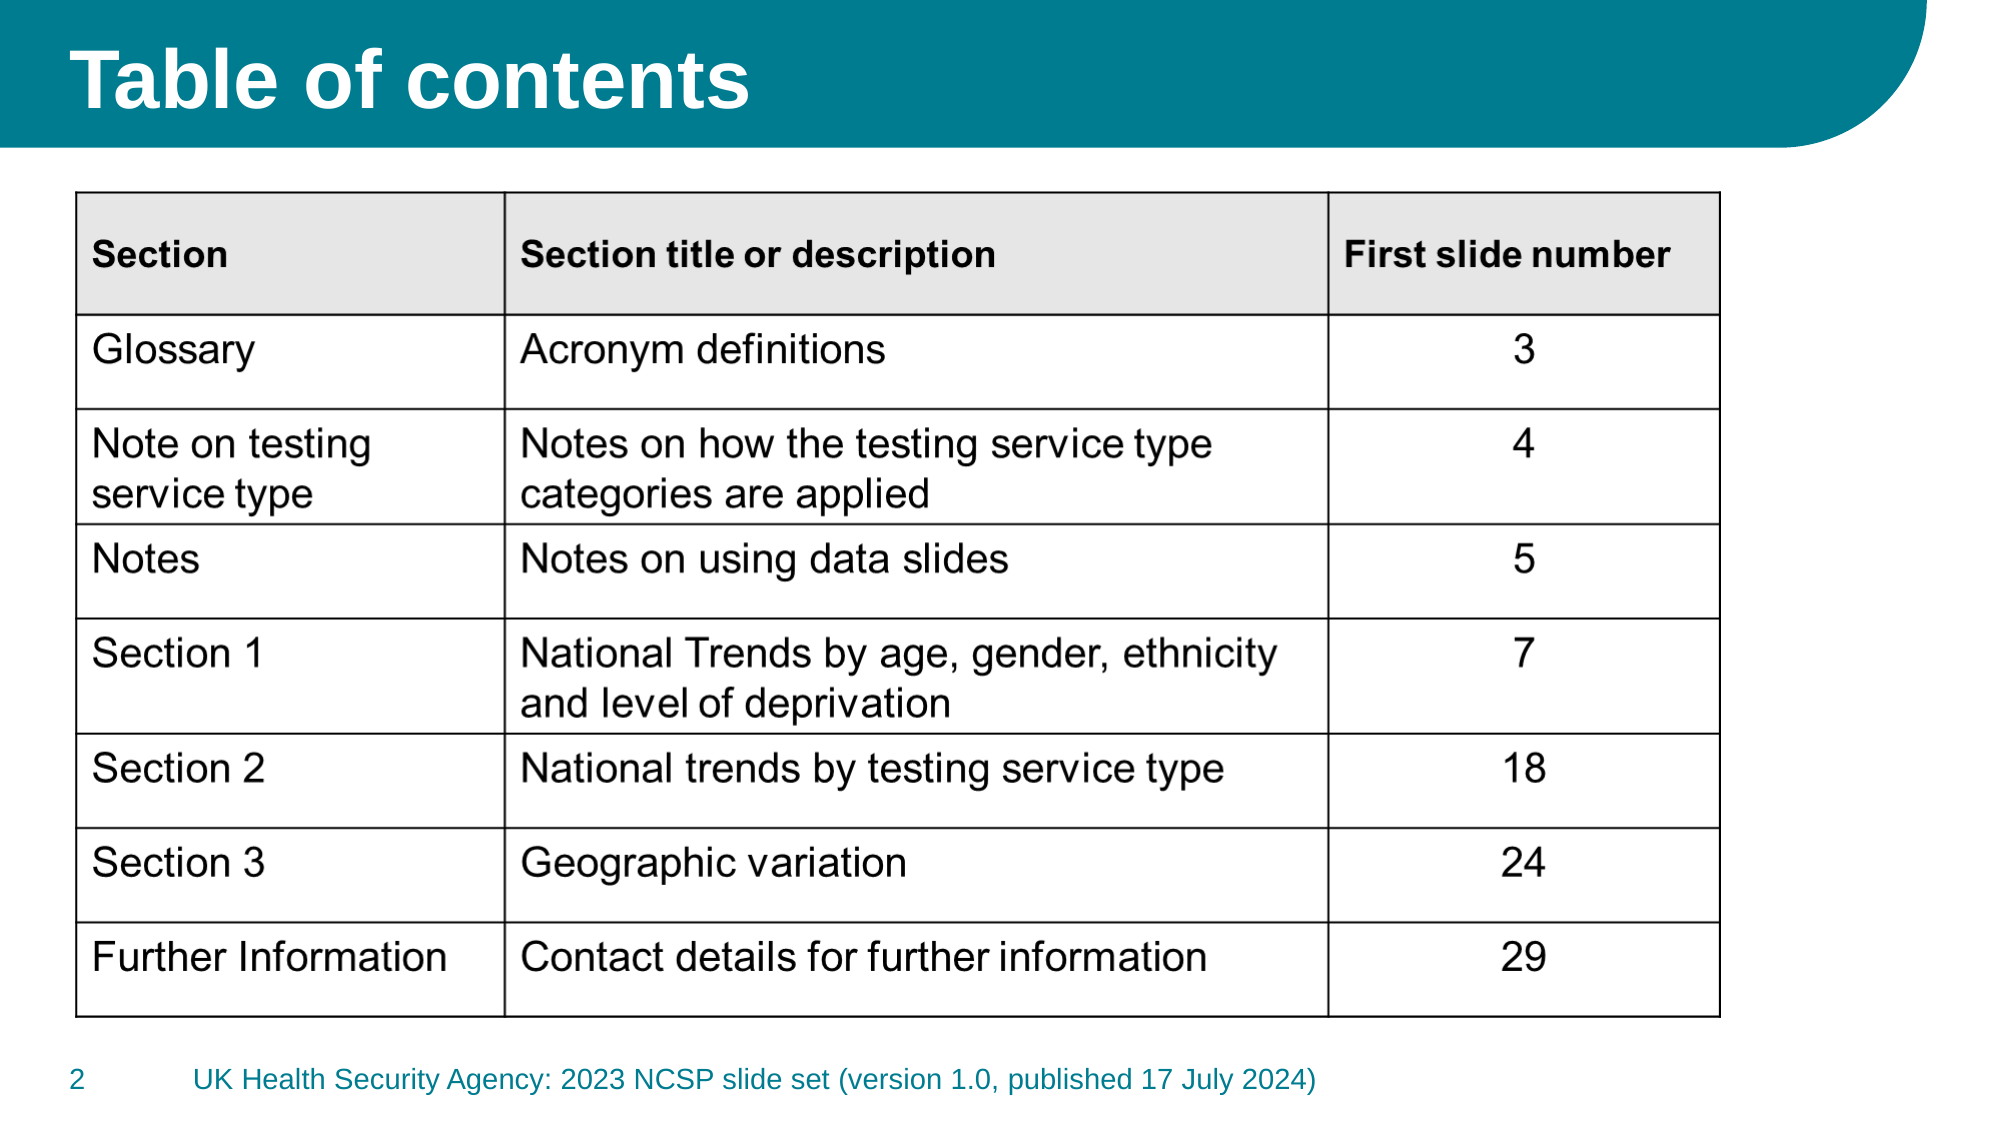

# Table of contents
1
UK Health Security Agency: 2023 NCSP slide set (version 1.0, published 17 July 2024)